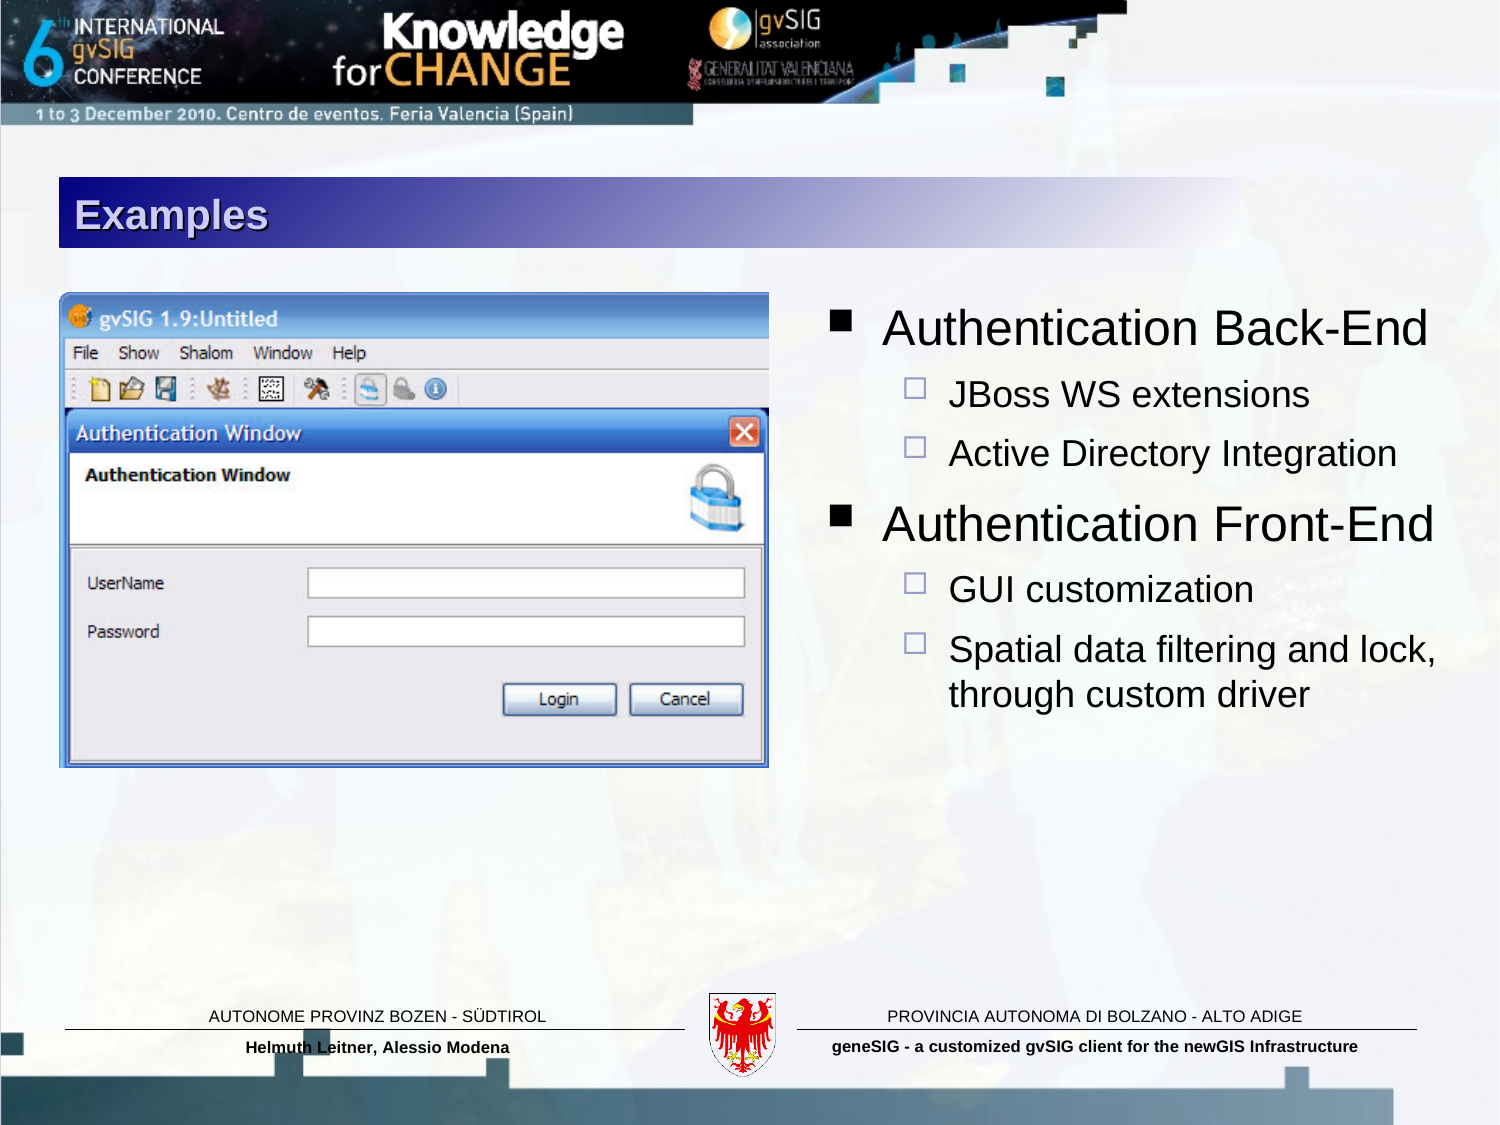

Examples
# Authentication Back-End
JBoss WS extensions
Active Directory Integration
Authentication Front-End
GUI customization
Spatial data filtering and lock, through custom driver